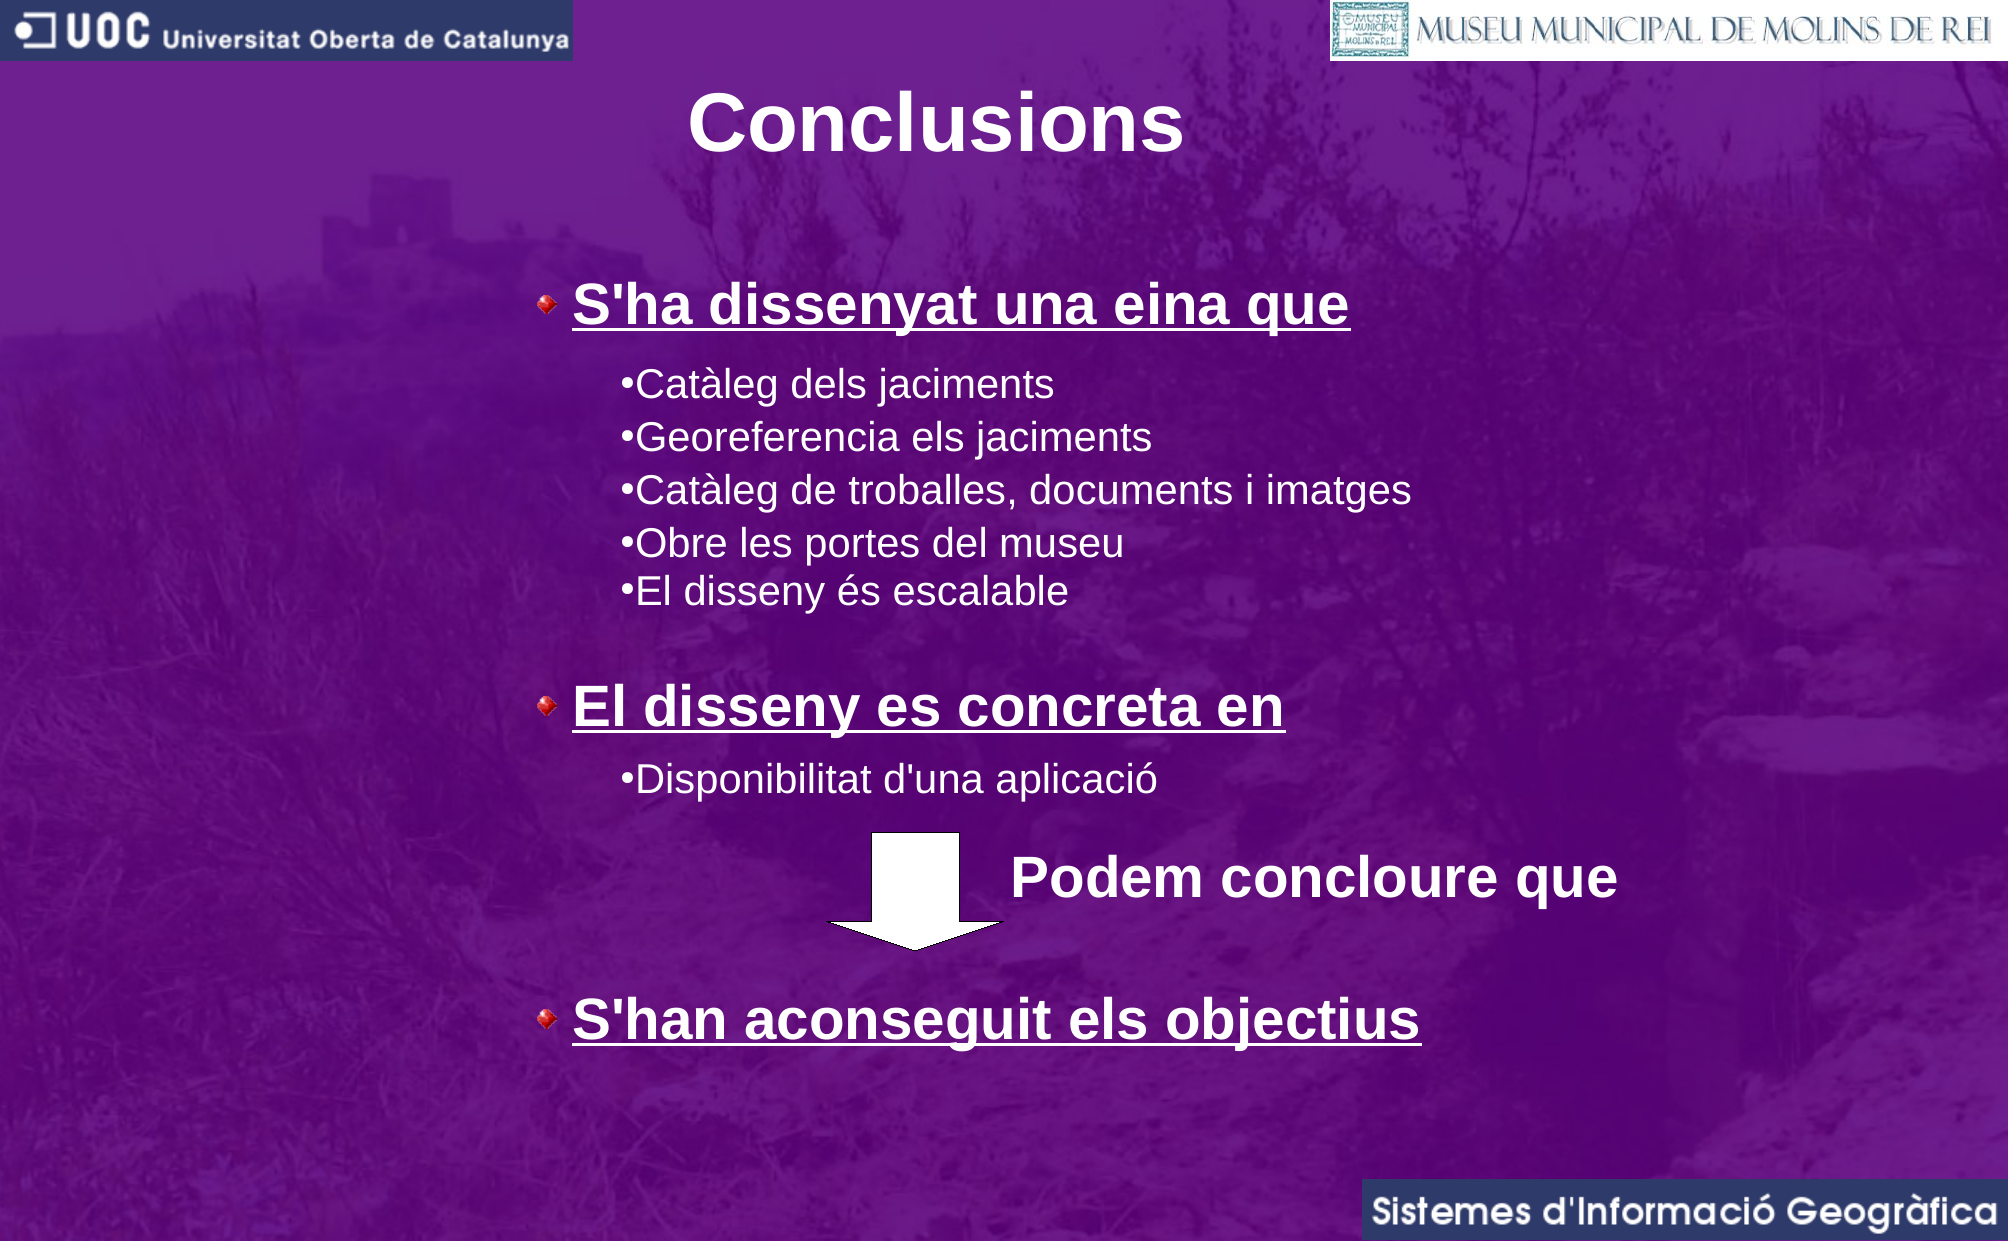

Conclusions
 S'ha dissenyat una eina que
Catàleg dels jaciments
Georeferencia els jaciments
Catàleg de troballes, documents i imatges
Obre les portes del museu
El disseny és escalable
 El disseny es concreta en
Disponibilitat d'una aplicació
Podem concloure que
 S'han aconseguit els objectius